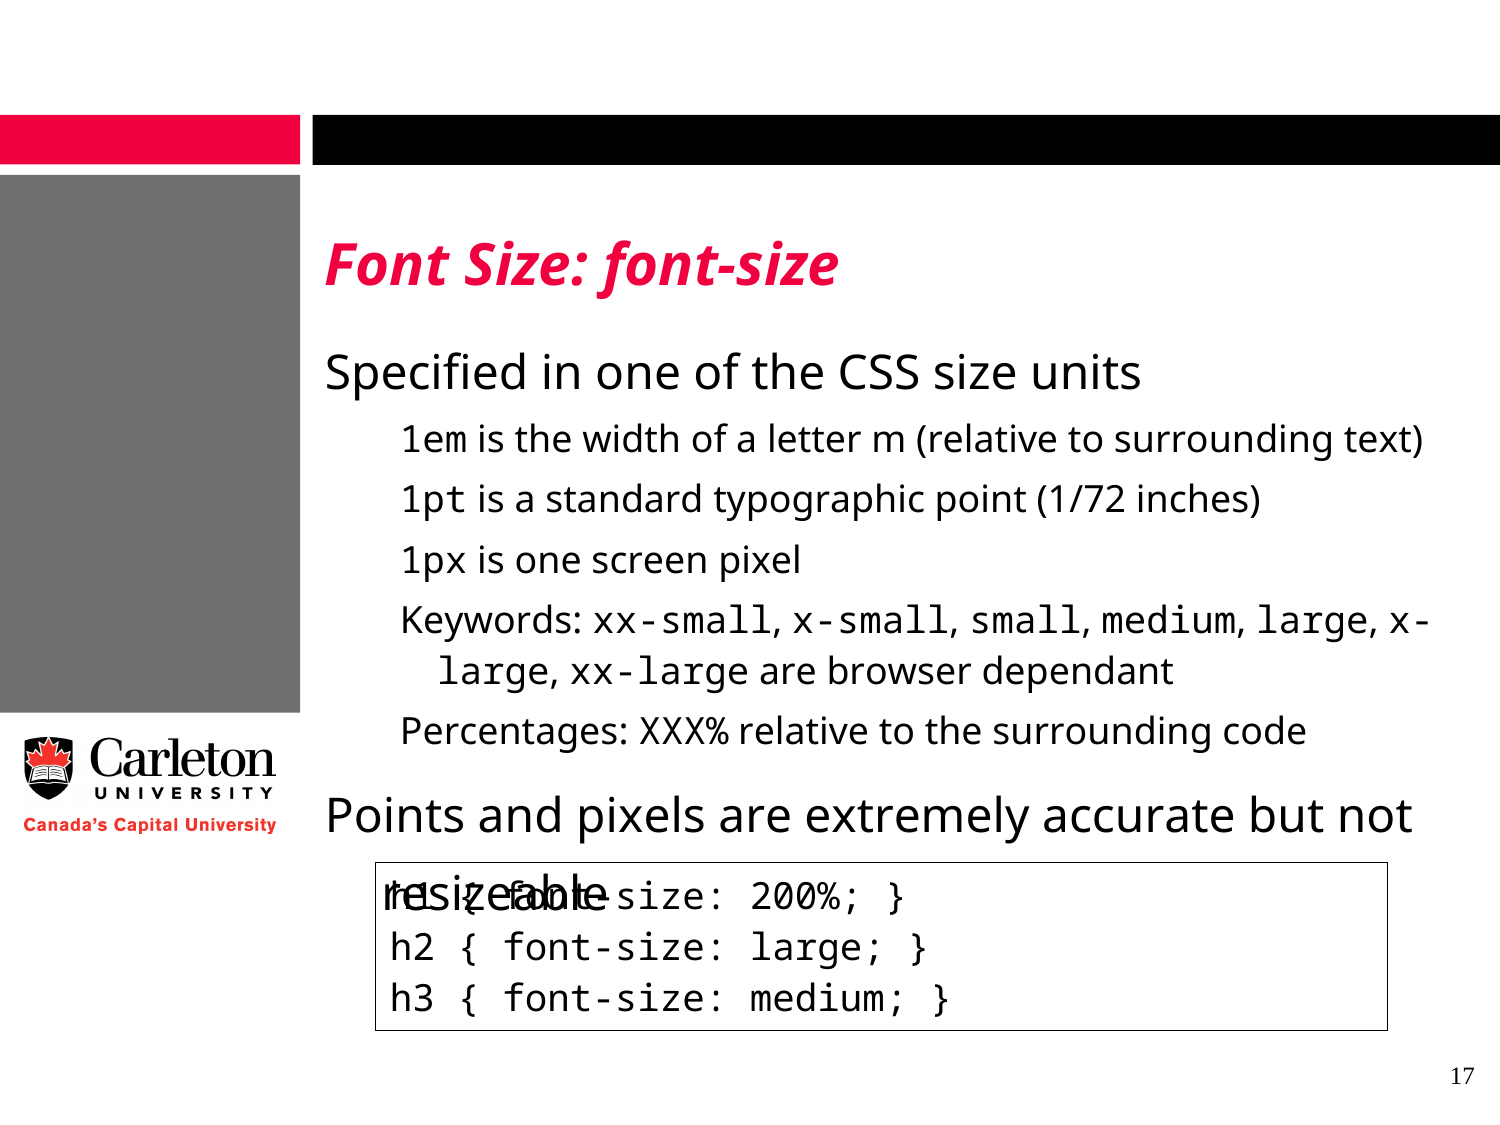

# Font Size: font-size
Specified in one of the CSS size units
1em is the width of a letter m (relative to surrounding text)
1pt is a standard typographic point (1/72 inches)
1px is one screen pixel
Keywords: xx-small, x-small, small, medium, large, x-large, xx-large are browser dependant
Percentages: XXX% relative to the surrounding code
Points and pixels are extremely accurate but not resizeable
h1 { font-size: 200%; }
h2 { font-size: large; }
h3 { font-size: medium; }
17